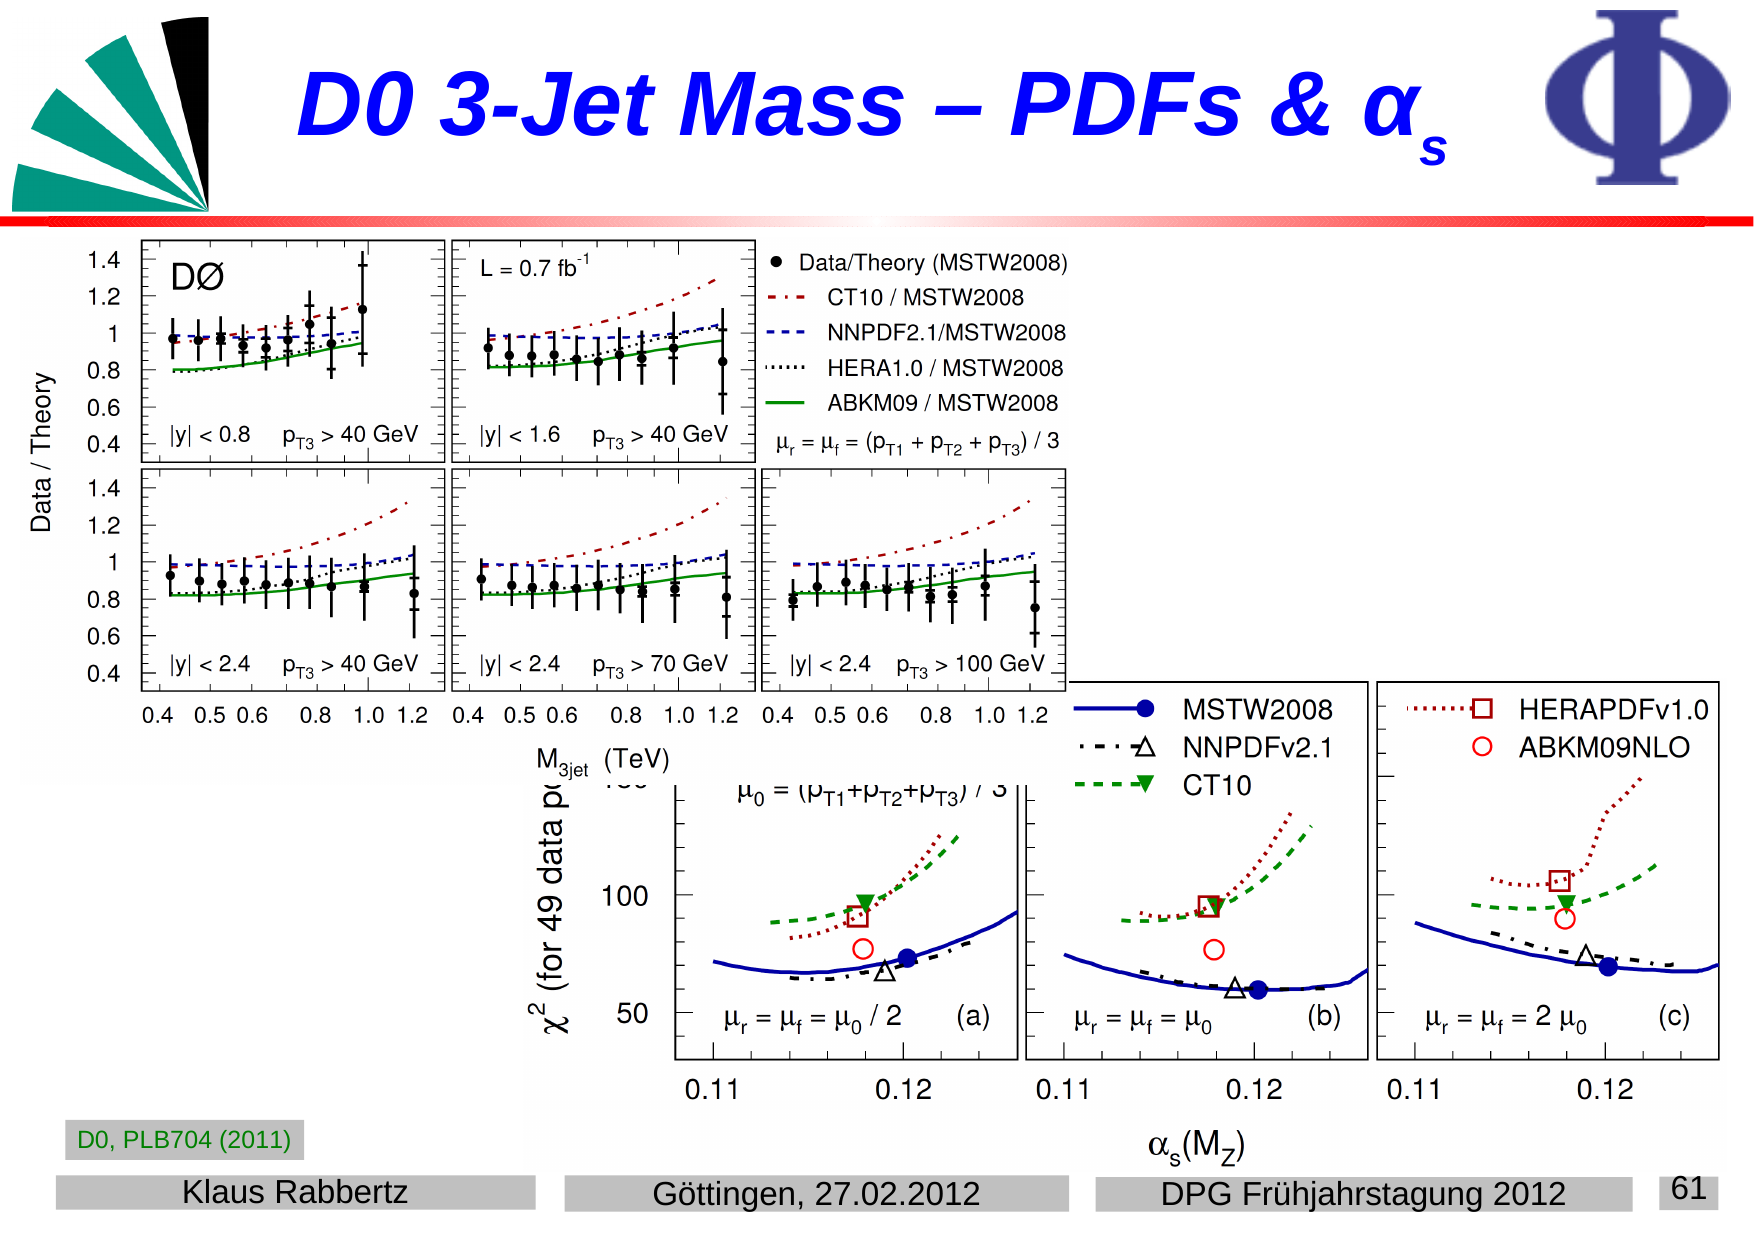

# D0 3-Jet Mass – PDFs & αs
D0, PLB704 (2011)